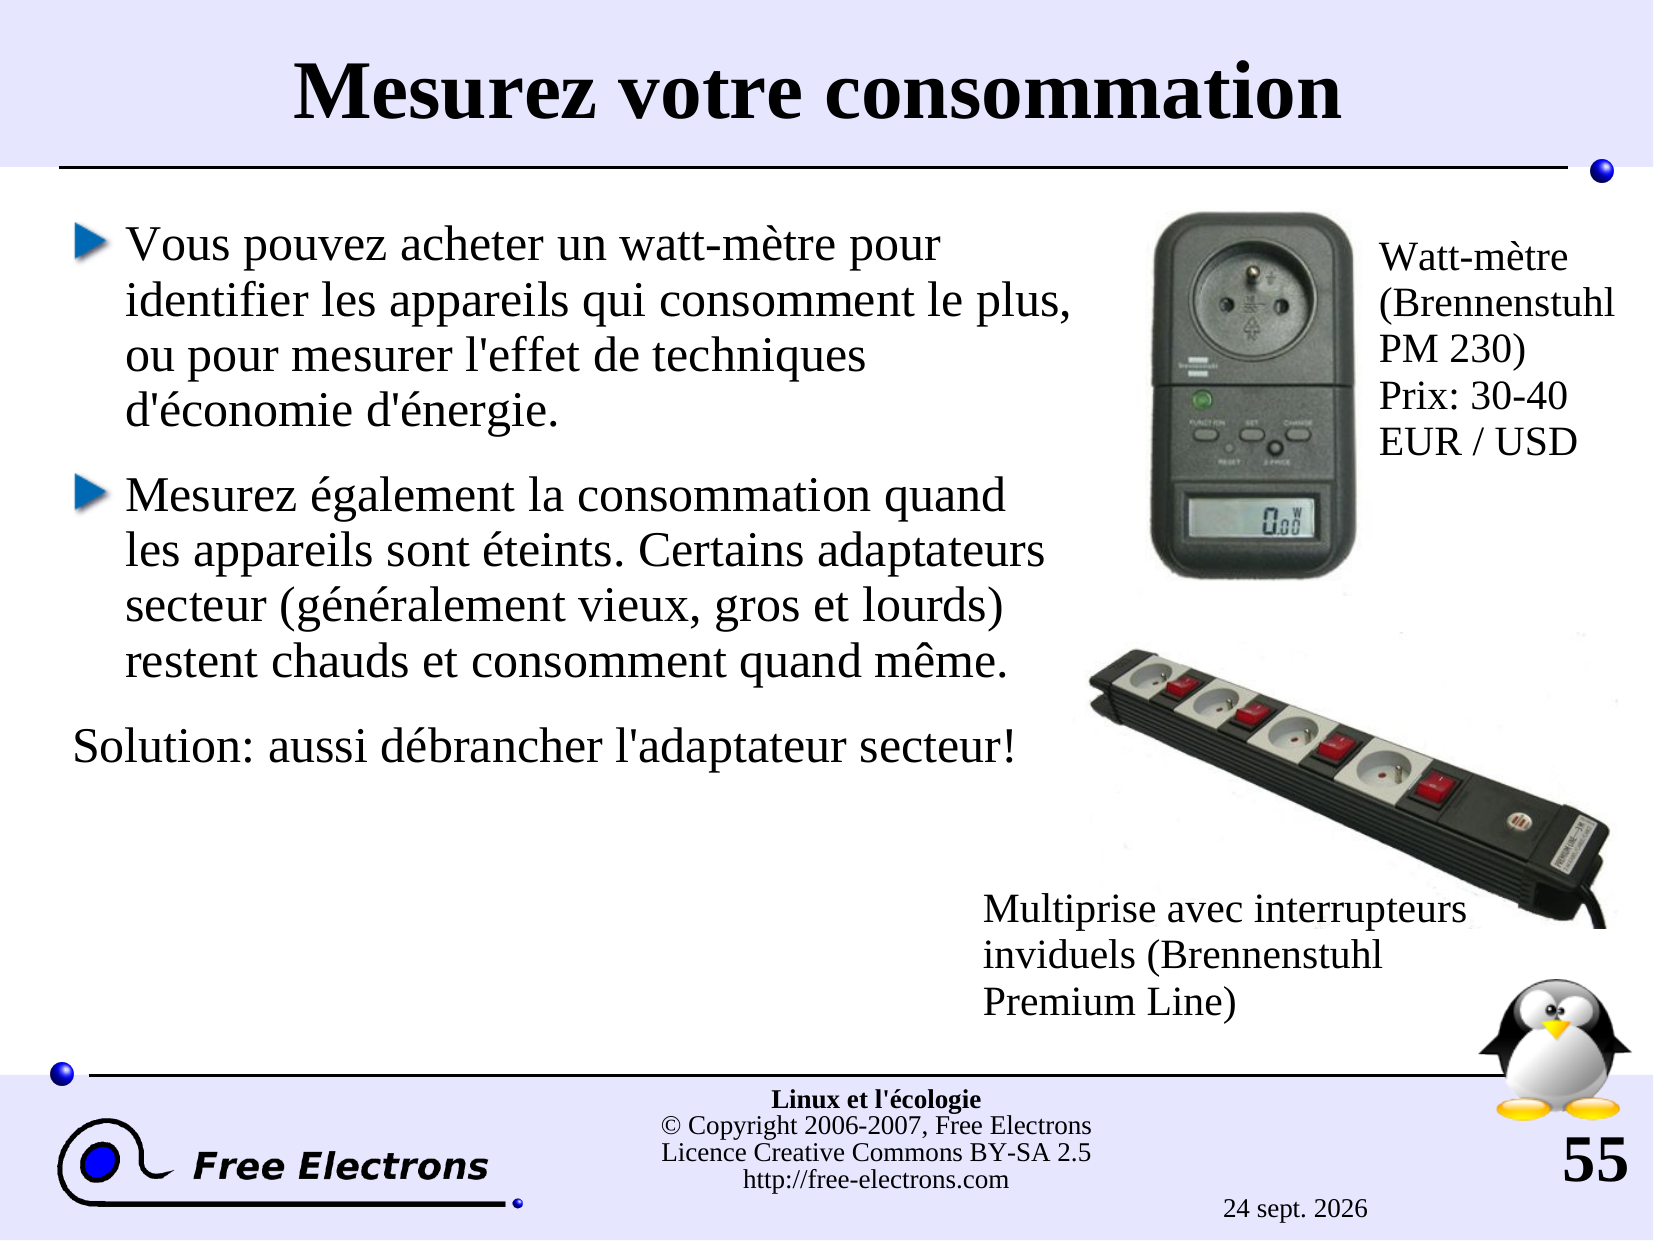

# Mesurez votre consommation
Vous pouvez acheter un watt-mètre pour
identifier les appareils qui consomment le plus,
ou pour mesurer l'effet de techniques
d'économie d'énergie.
Mesurez également la consommation quand
les appareils sont éteints. Certains adaptateurs
secteur (généralement vieux, gros et lourds)
restent chauds et consomment quand même.
Solution: aussi débrancher l'adaptateur secteur!
Watt-mètre
(Brennenstuhl
PM 230)
Prix: 30-40
EUR / USD
Multiprise avec interrupteurs
inviduels (Brennenstuhl
Premium Line)